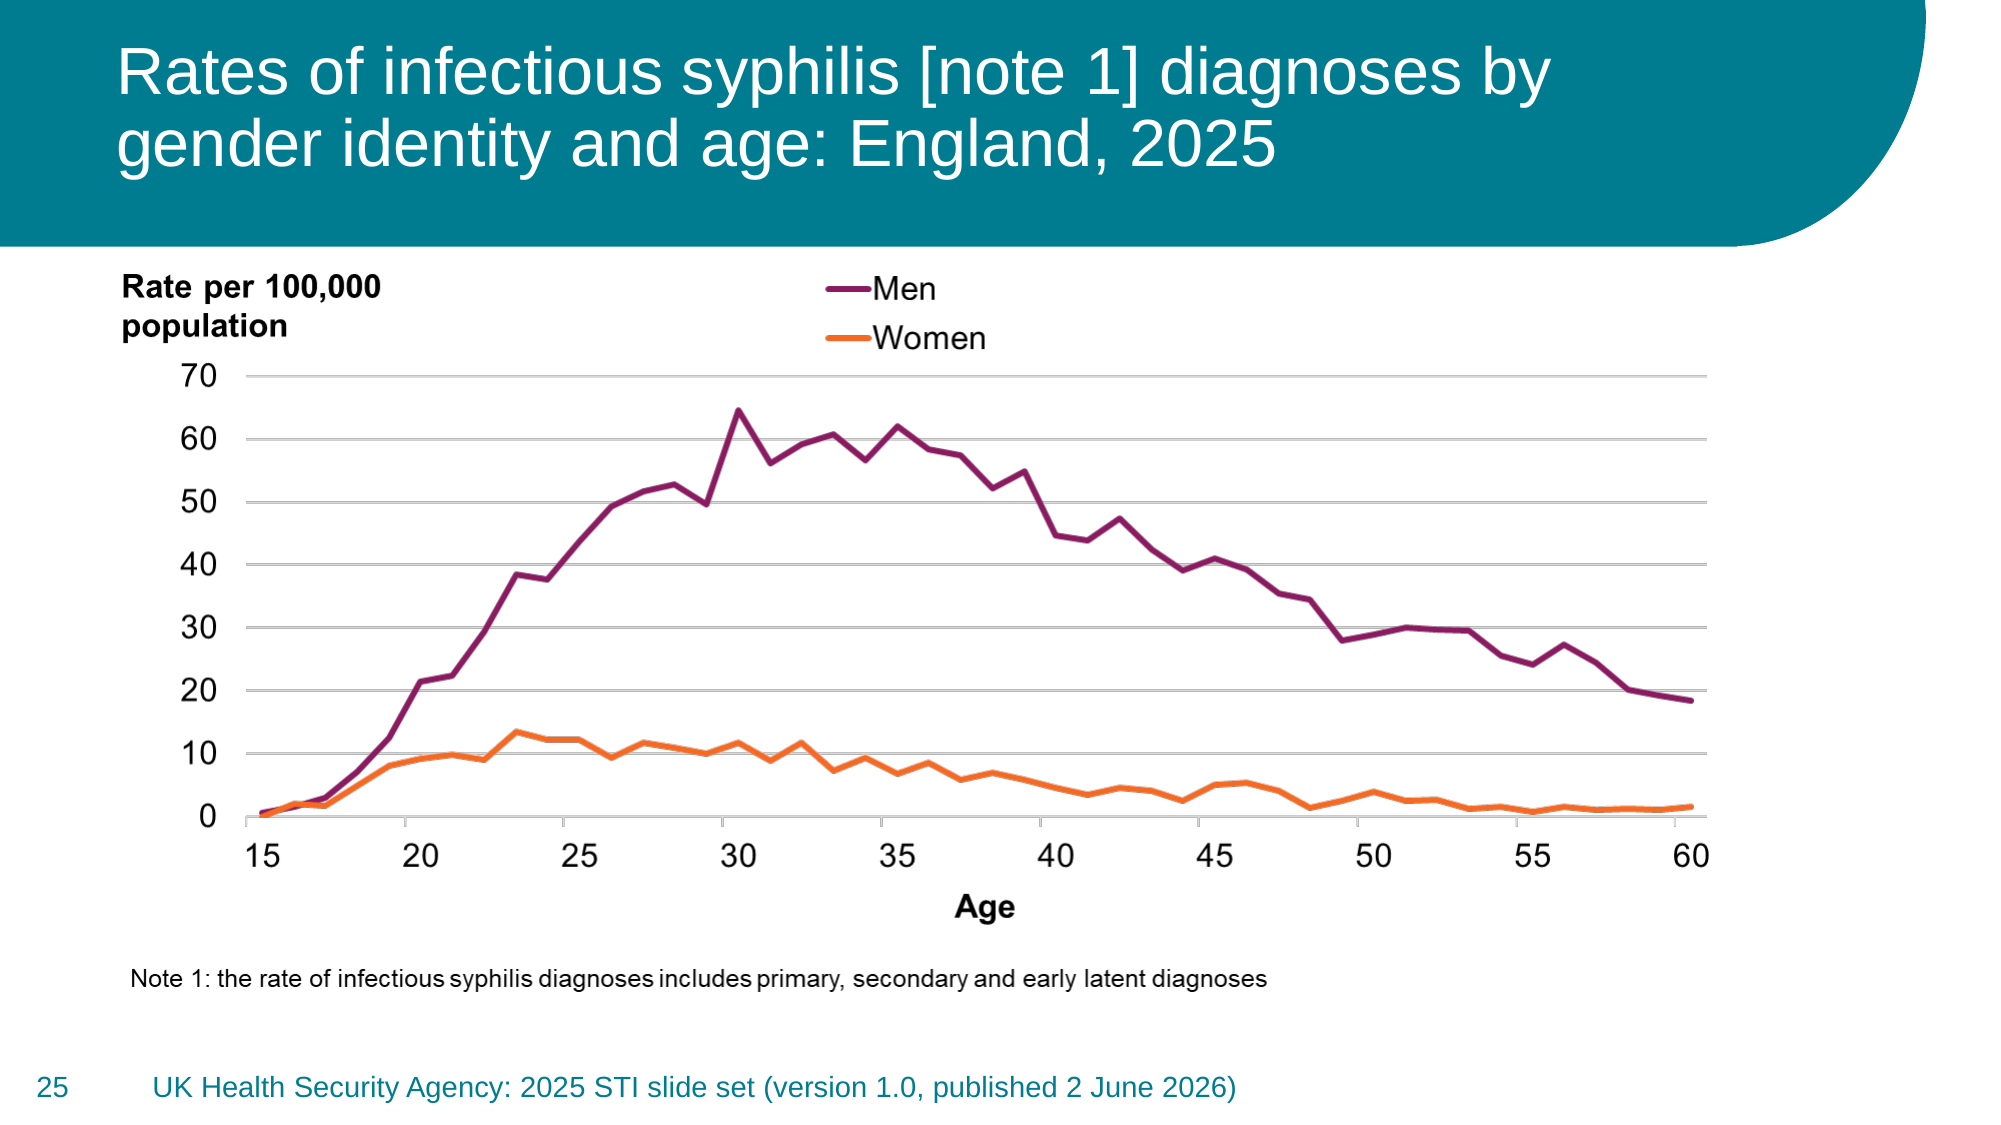

# Rates of infectious syphilis [note 1] diagnoses by gender identity and age: England, 2025
25
UK Health Security Agency: 2025 STI slide set (version 1.0, published 2 June 2026)